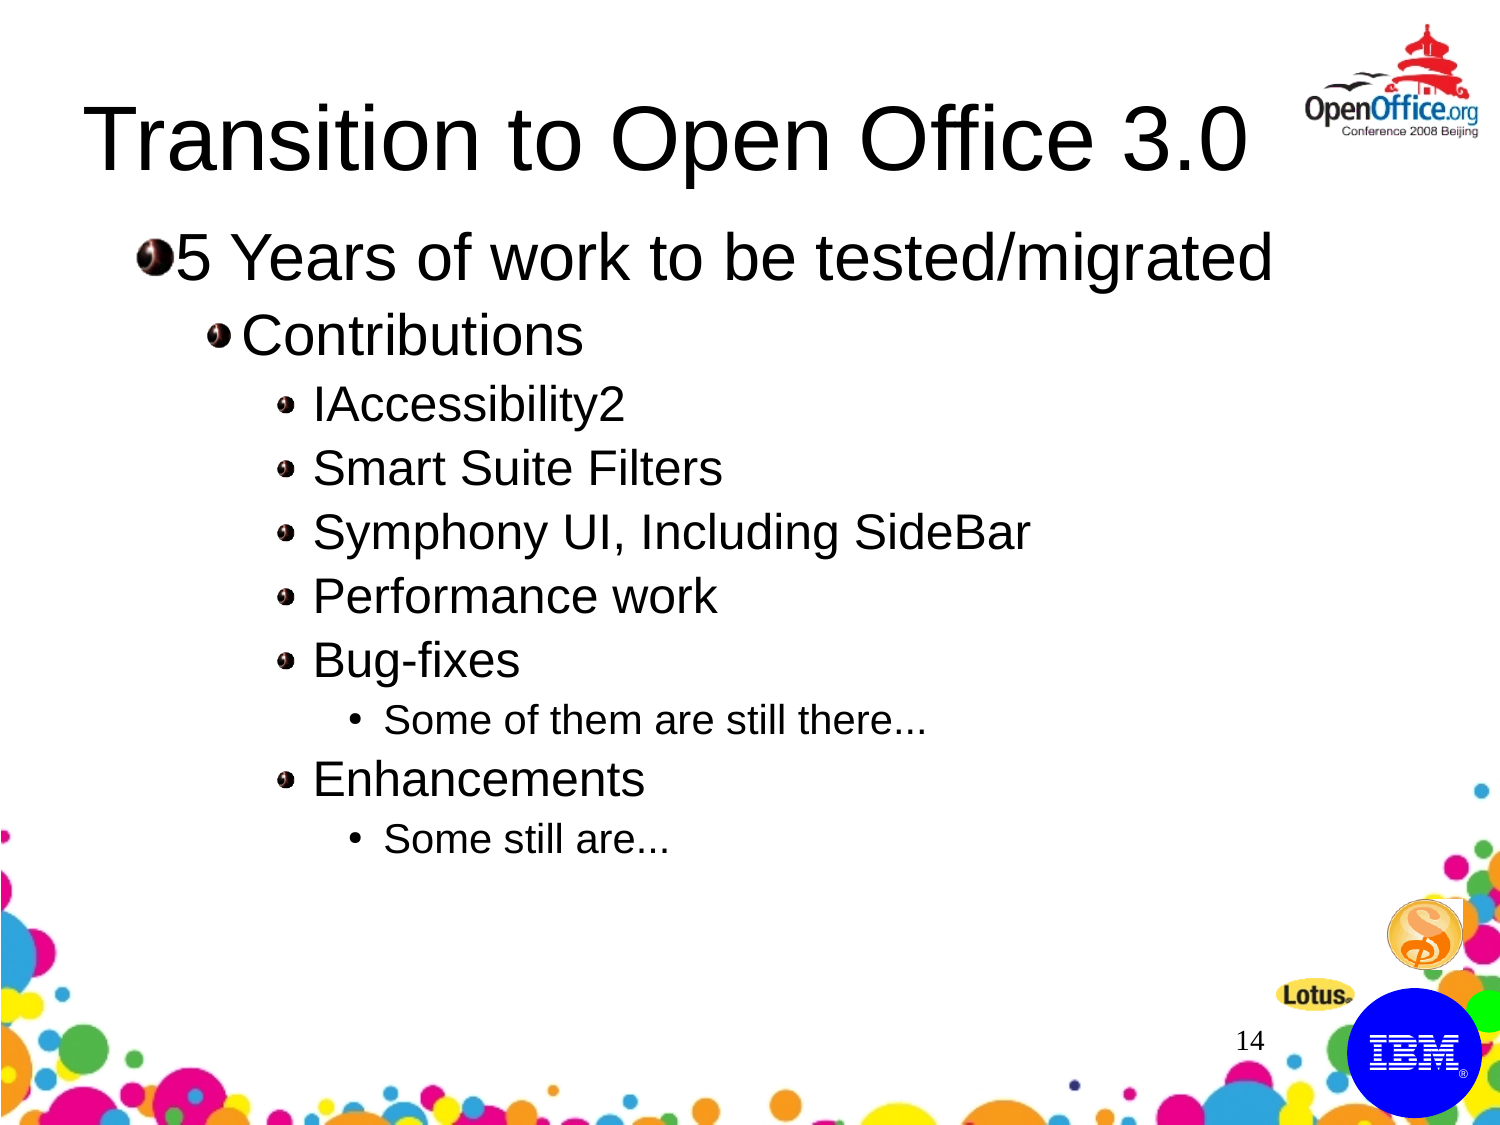

# Transition to Open Office 3.0
5 Years of work to be tested/migrated
Contributions
IAccessibility2
Smart Suite Filters
Symphony UI, Including SideBar
Performance work
Bug-fixes
Some of them are still there...
Enhancements
Some still are...
14